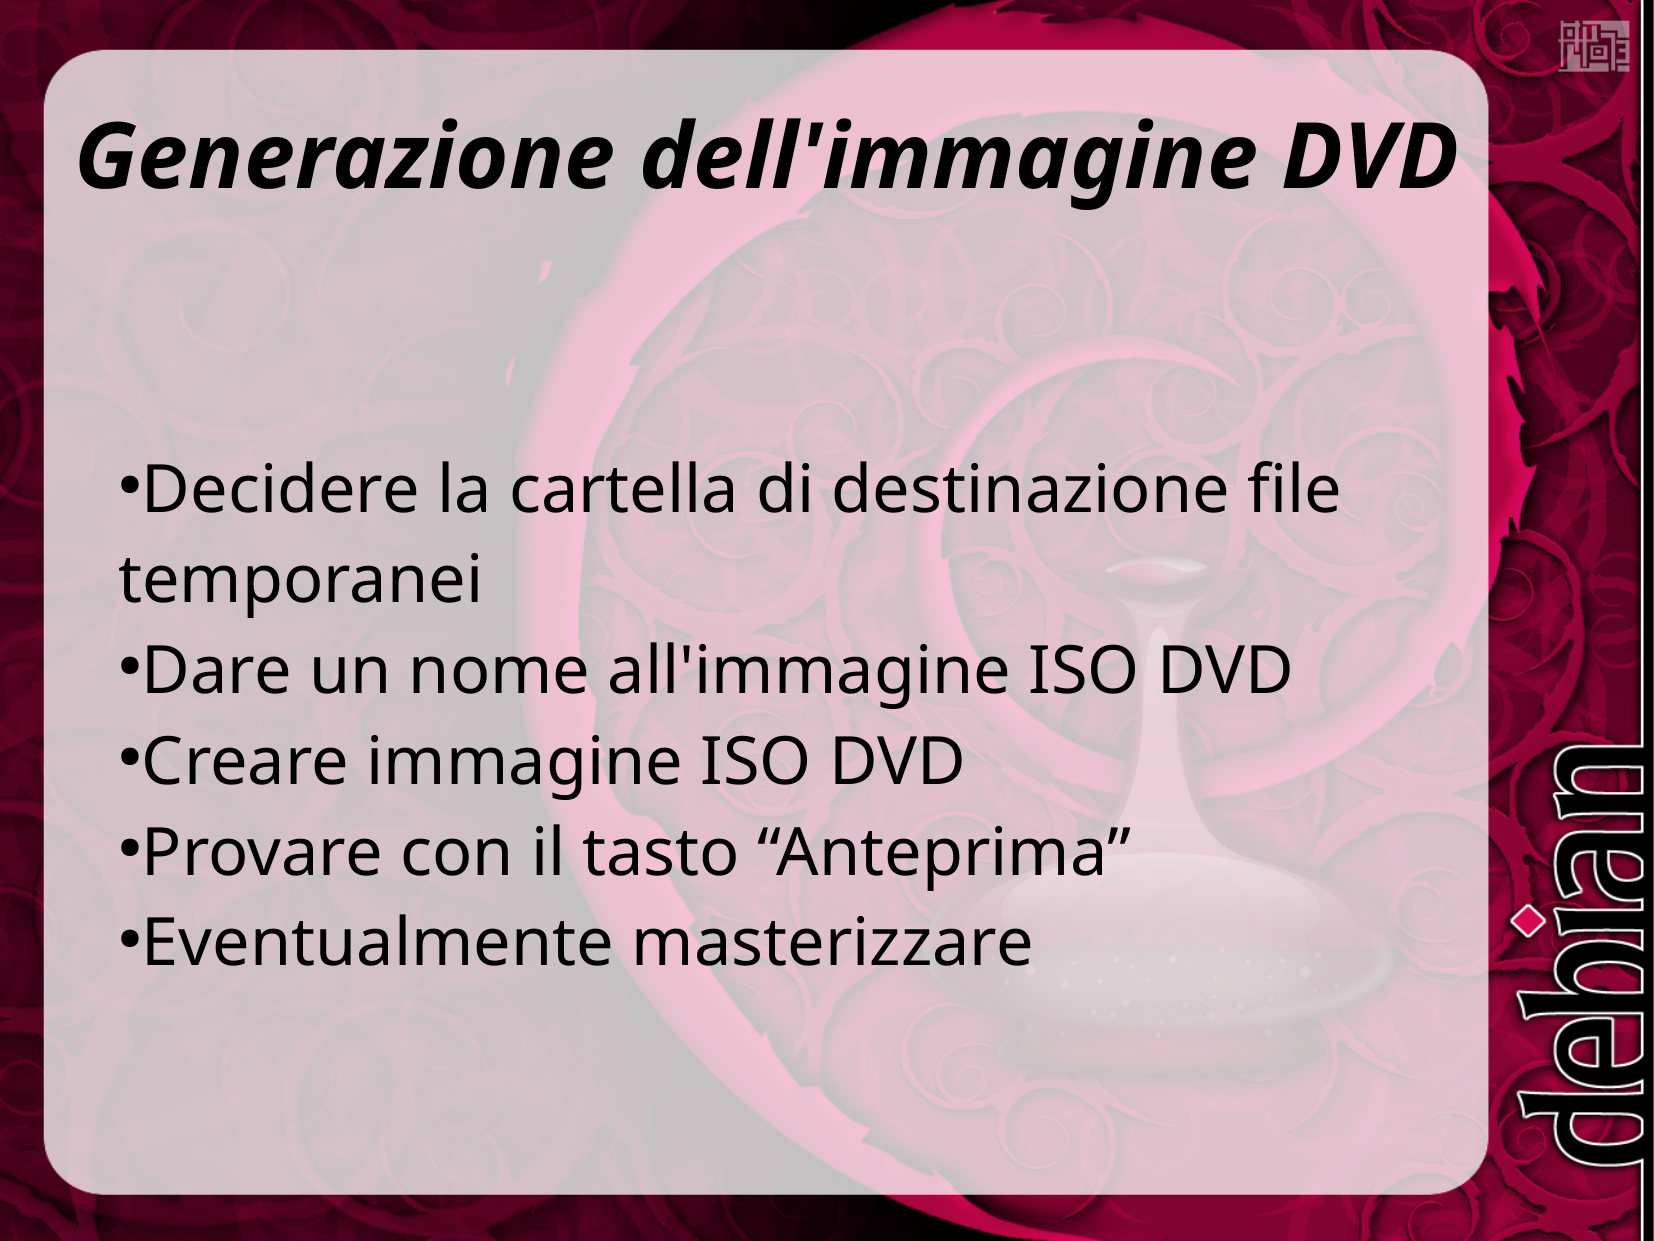

# Generazione dell'immagine DVD
Decidere la cartella di destinazione file temporanei
Dare un nome all'immagine ISO DVD
Creare immagine ISO DVD
Provare con il tasto “Anteprima”
Eventualmente masterizzare